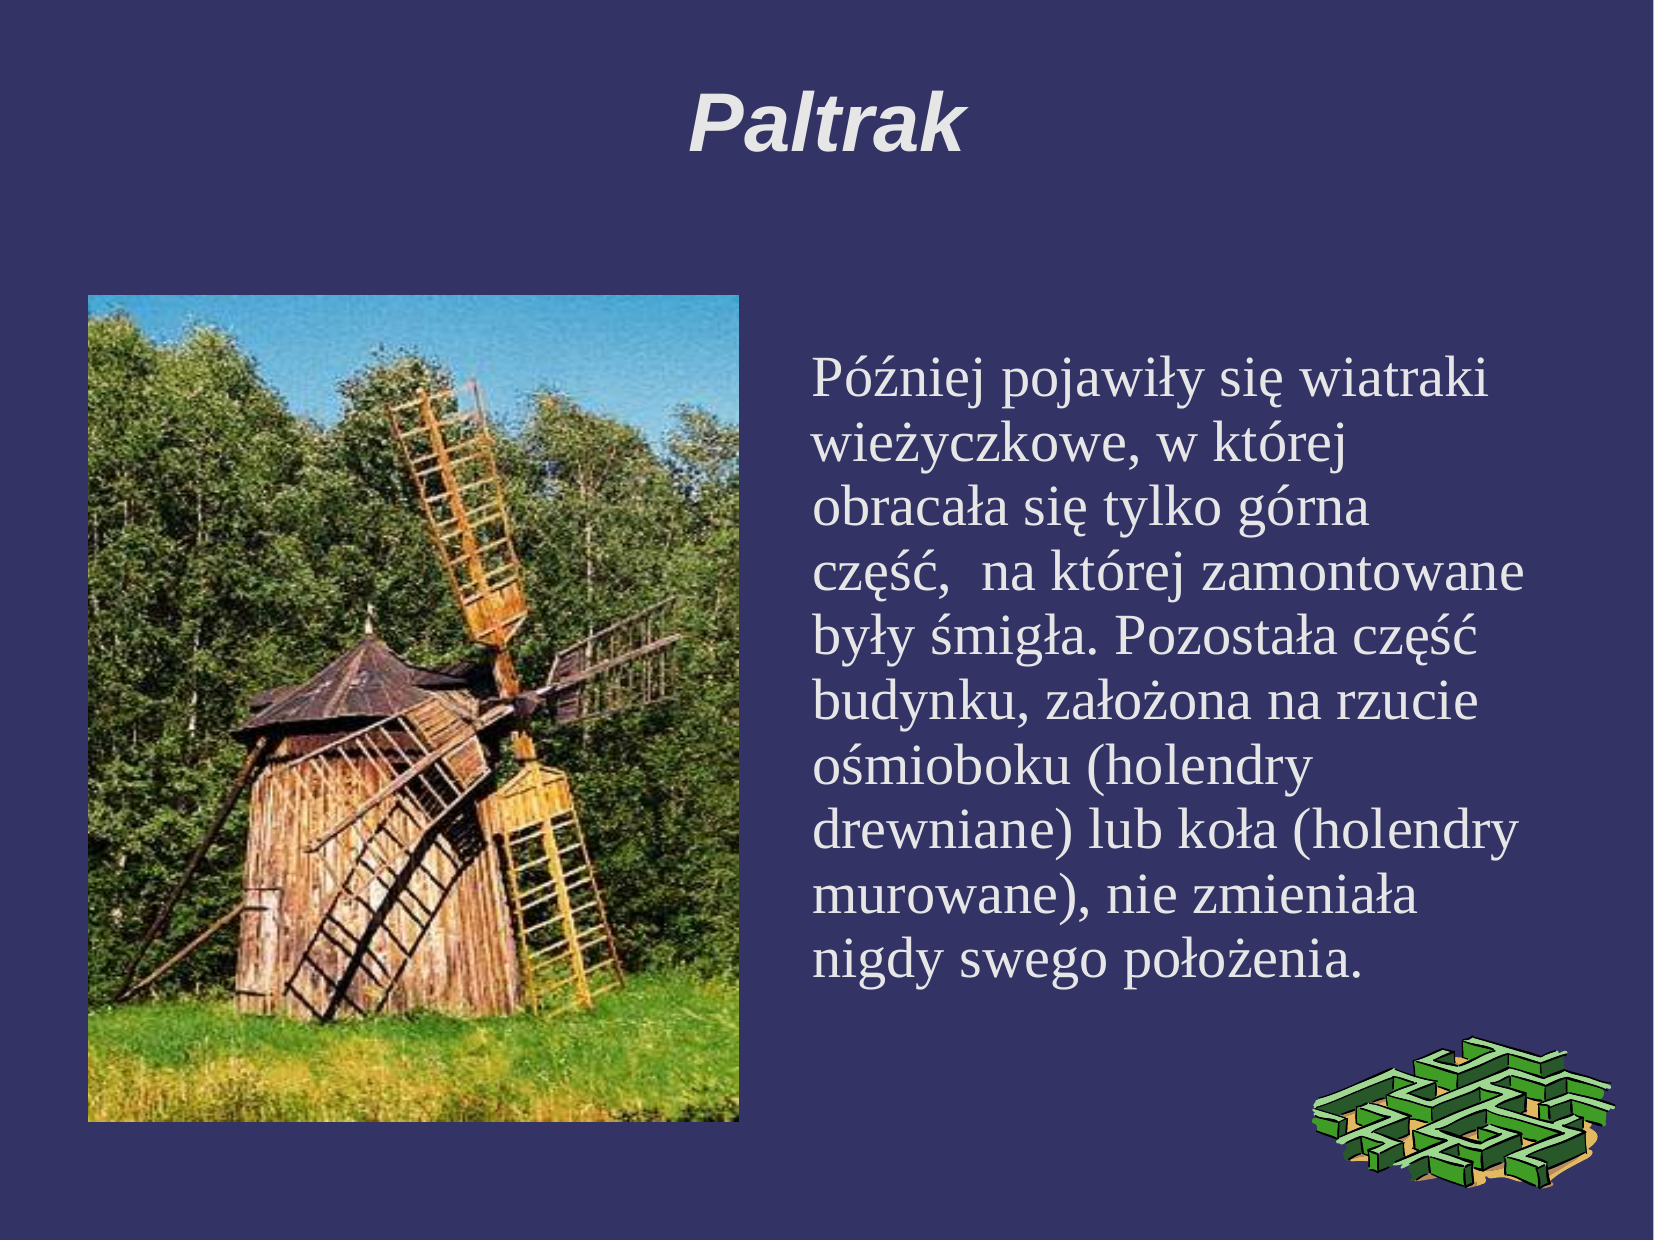

# Paltrak
Później pojawiły się wiatraki wieżyczkowe, w której 		obracała się tylko górna 			część, na której zamontowane 	były śmigła. Pozostała część 	budynku, założona na rzucie 	ośmioboku (holendry 				drewniane) lub koła (holendry 	murowane), nie zmieniała 		nigdy swego położenia.